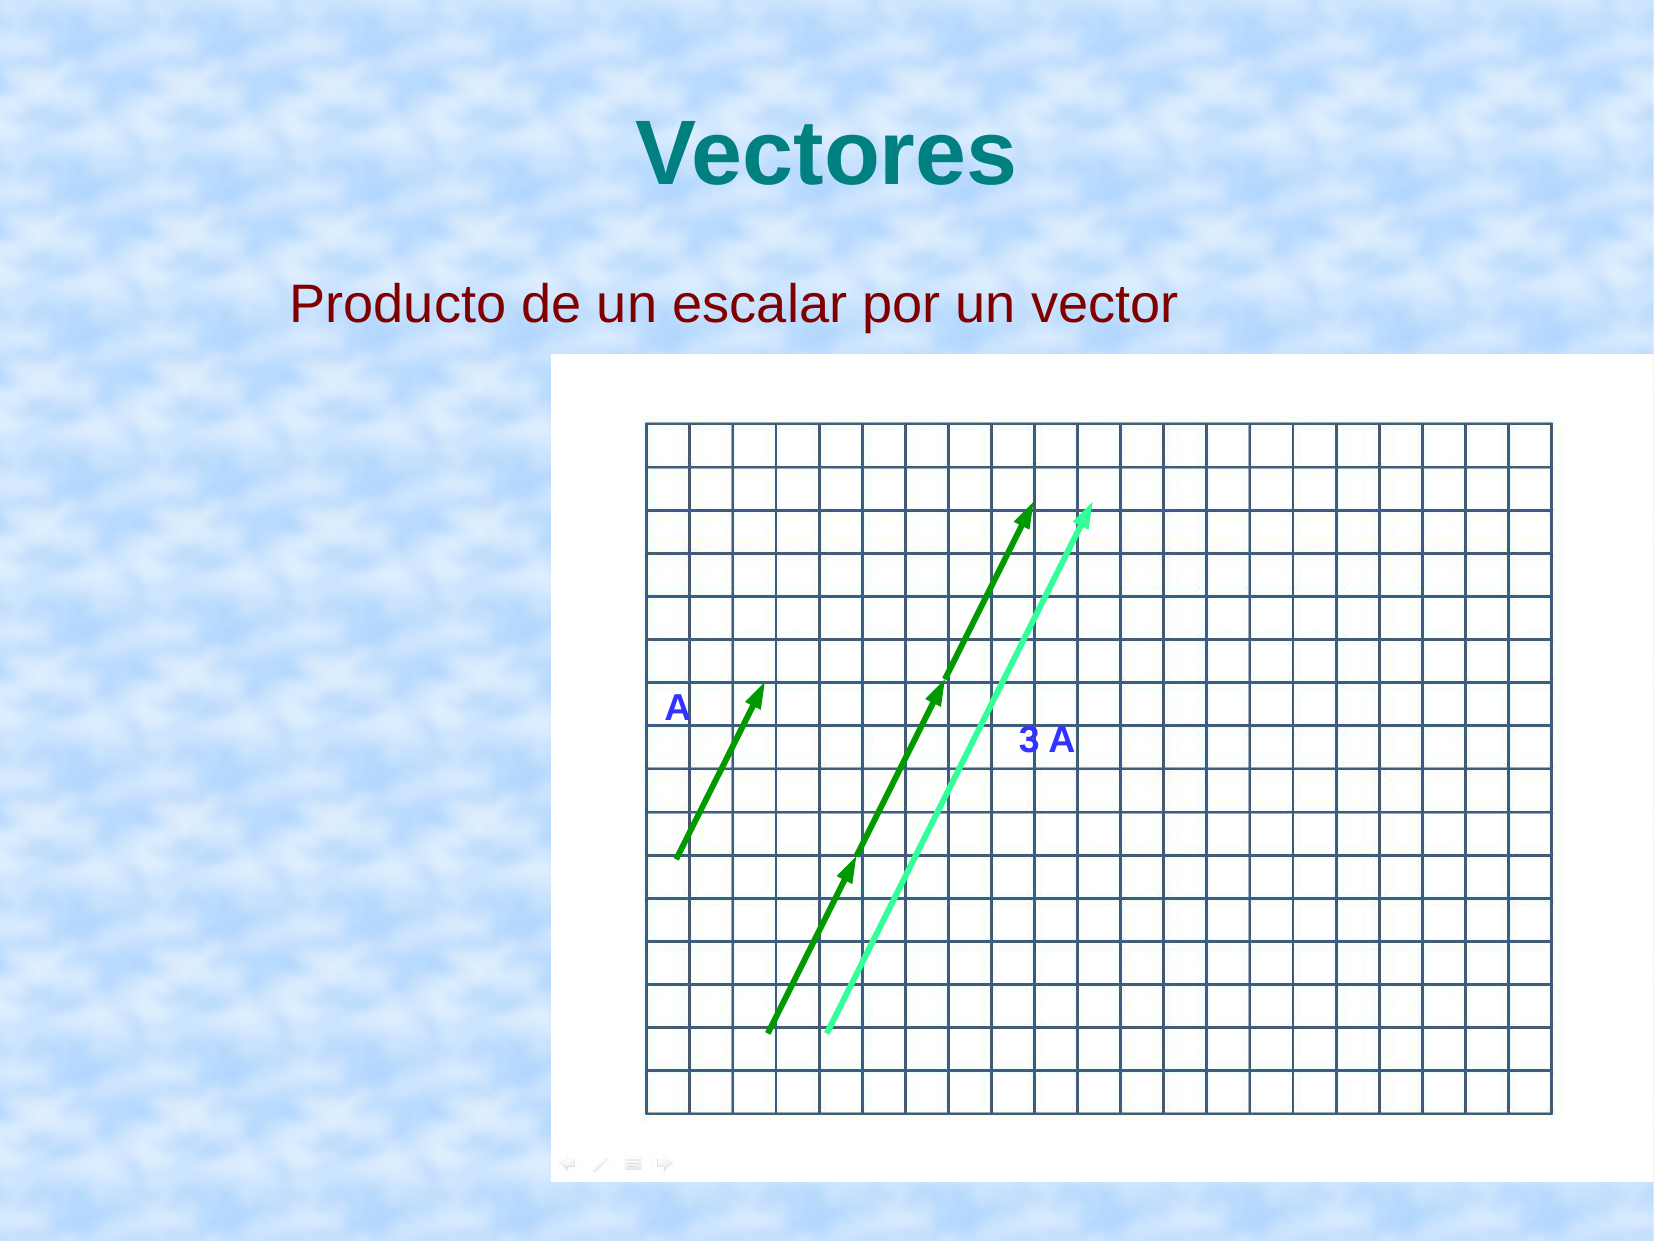

# Vectores
Producto de un escalar por un vector
A
3 A
la relación entre ω y el periodo T es
ω = 2π/T
la relación entre ω y el periodo T es
ω = 2π/T
la relación entre ω y el periodo T es
ω = 2π/T